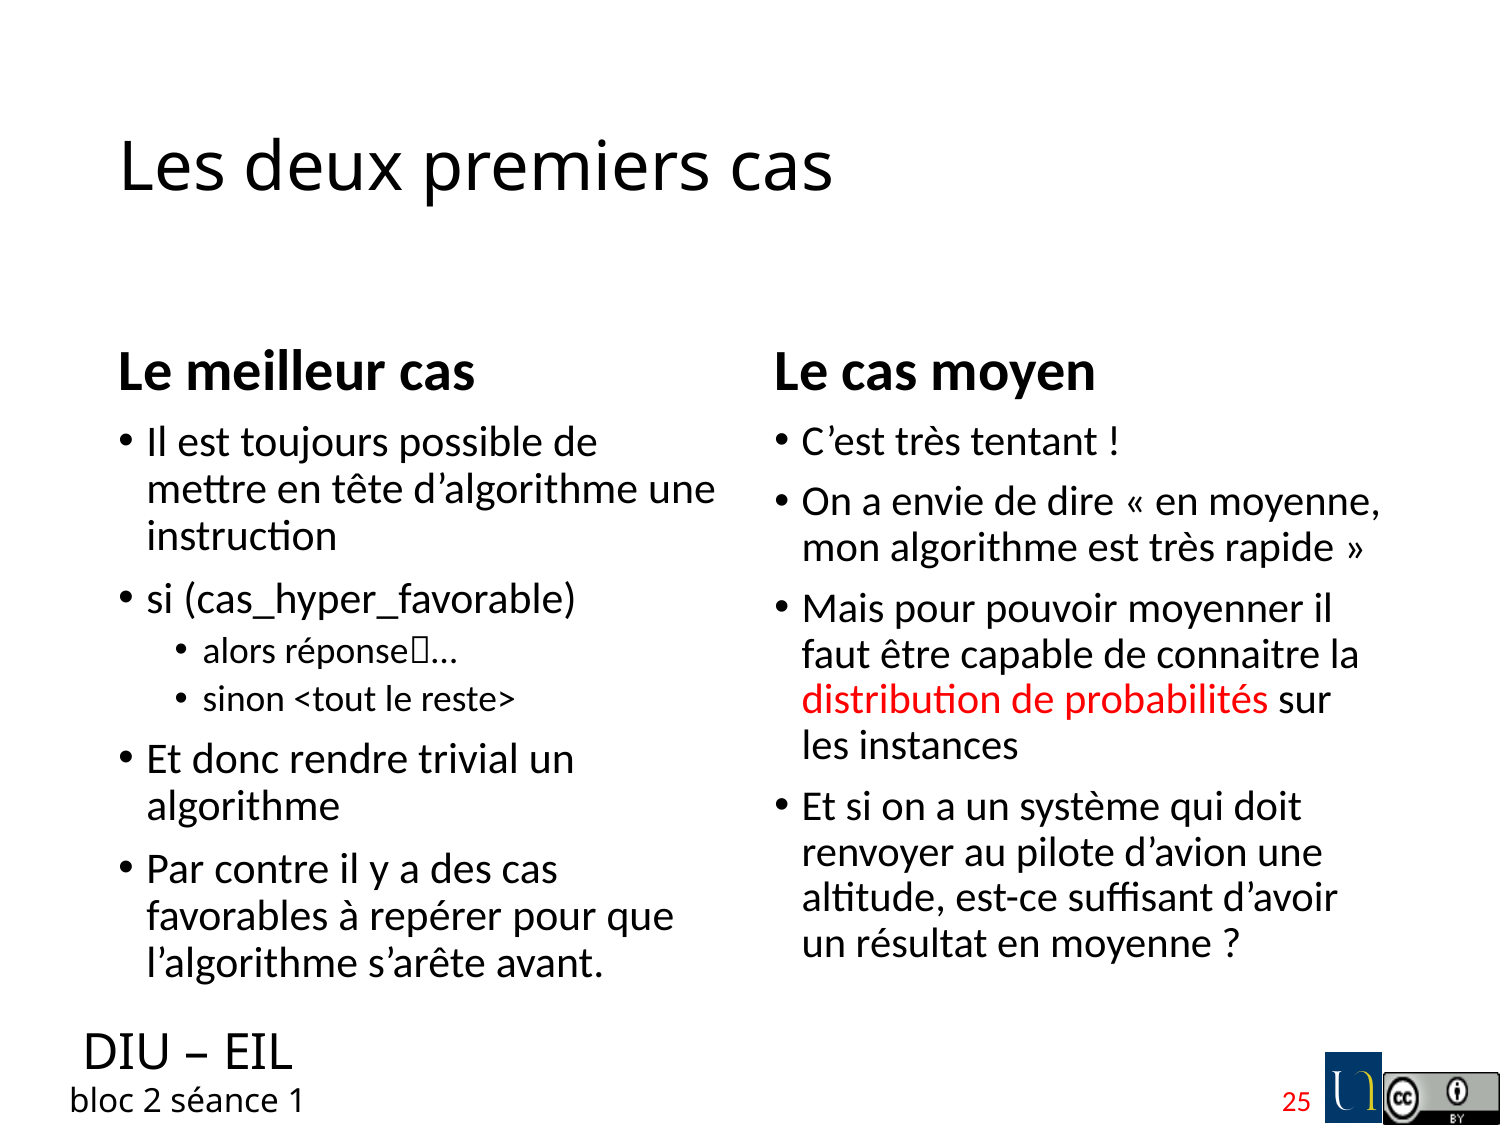

# Les deux premiers cas
Le meilleur cas
Le cas moyen
Il est toujours possible de mettre en tête d’algorithme une instruction
si (cas_hyper_favorable)
alors réponse…
sinon <tout le reste>
Et donc rendre trivial un algorithme
Par contre il y a des cas favorables à repérer pour que l’algorithme s’arête avant.
C’est très tentant !
On a envie de dire « en moyenne, mon algorithme est très rapide »
Mais pour pouvoir moyenner il faut être capable de connaitre la distribution de probabilités sur les instances
Et si on a un système qui doit renvoyer au pilote d’avion une altitude, est-ce suffisant d’avoir un résultat en moyenne ?